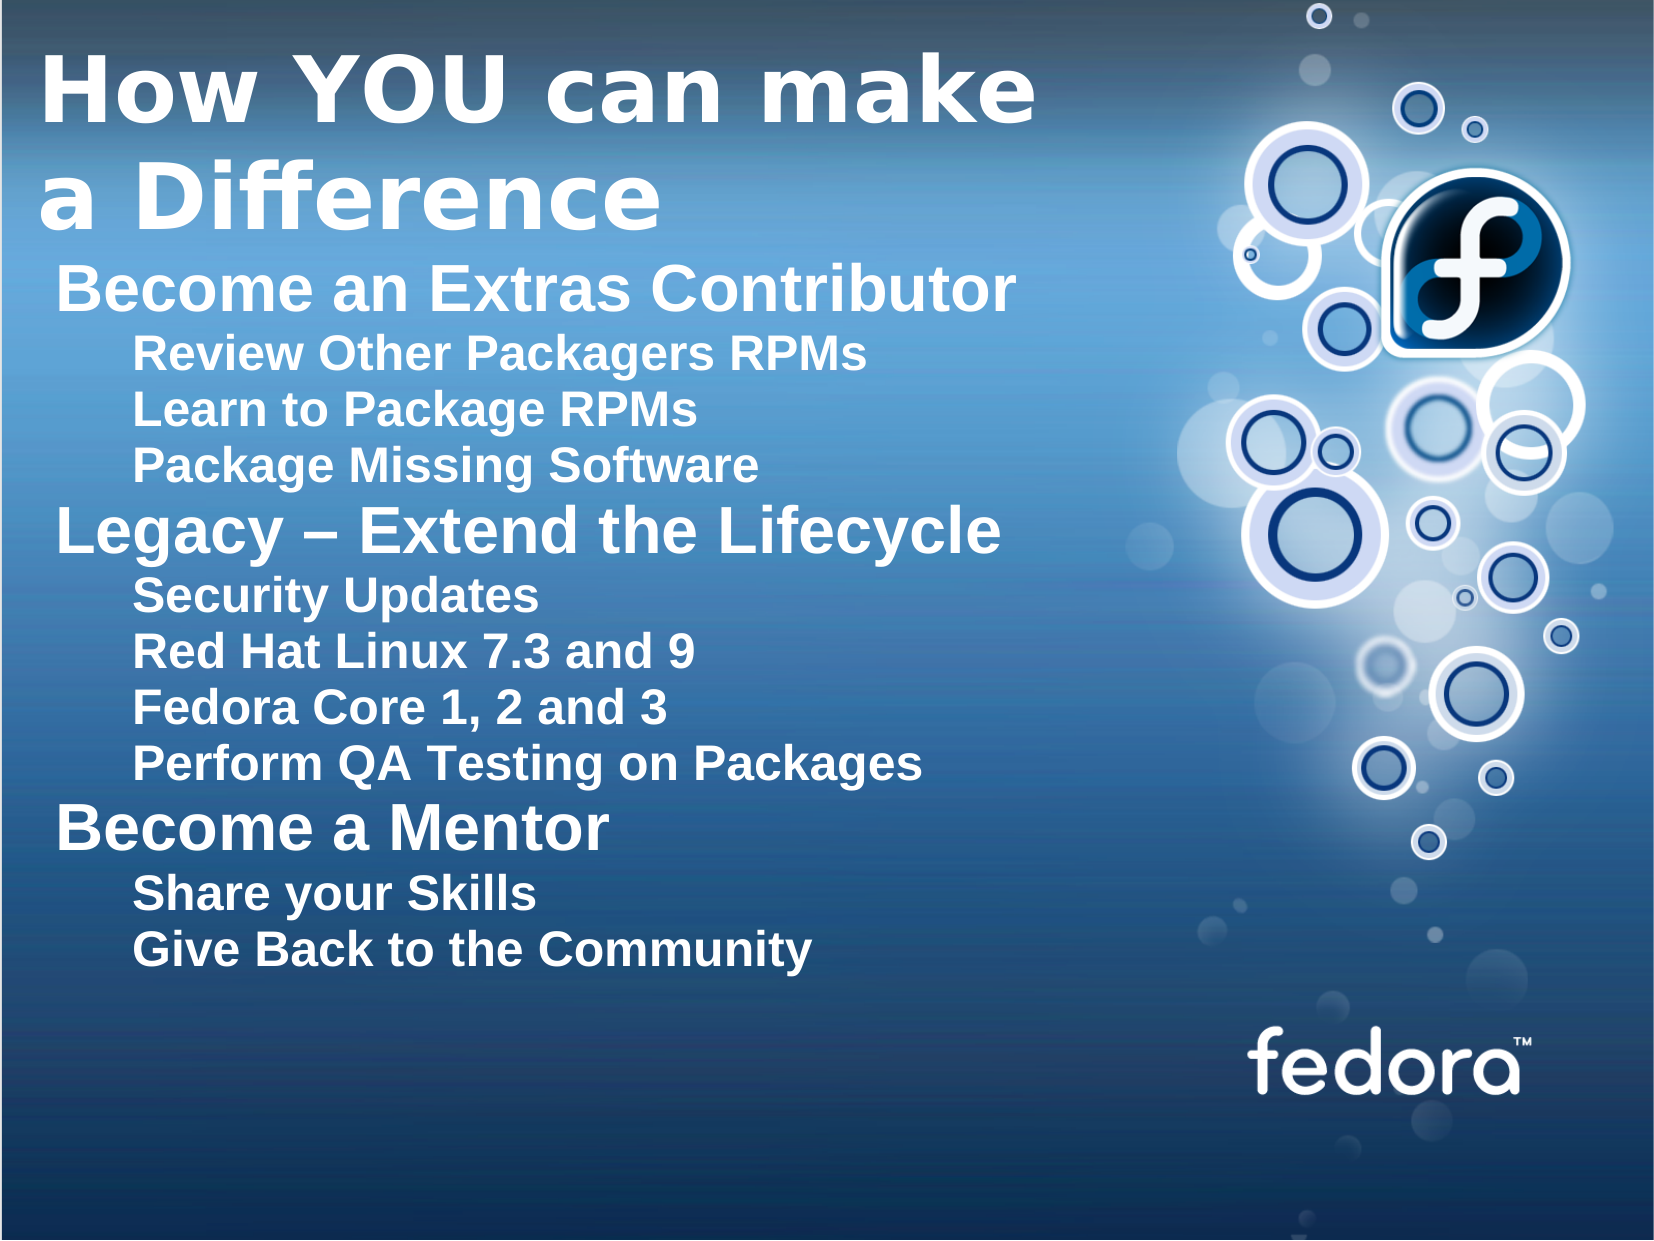

# How YOU can make a Difference
Become an Extras Contributor
Review Other Packagers RPMs
Learn to Package RPMs
Package Missing Software
Legacy – Extend the Lifecycle
Security Updates
Red Hat Linux 7.3 and 9
Fedora Core 1, 2 and 3
Perform QA Testing on Packages
Become a Mentor
Share your Skills
Give Back to the Community